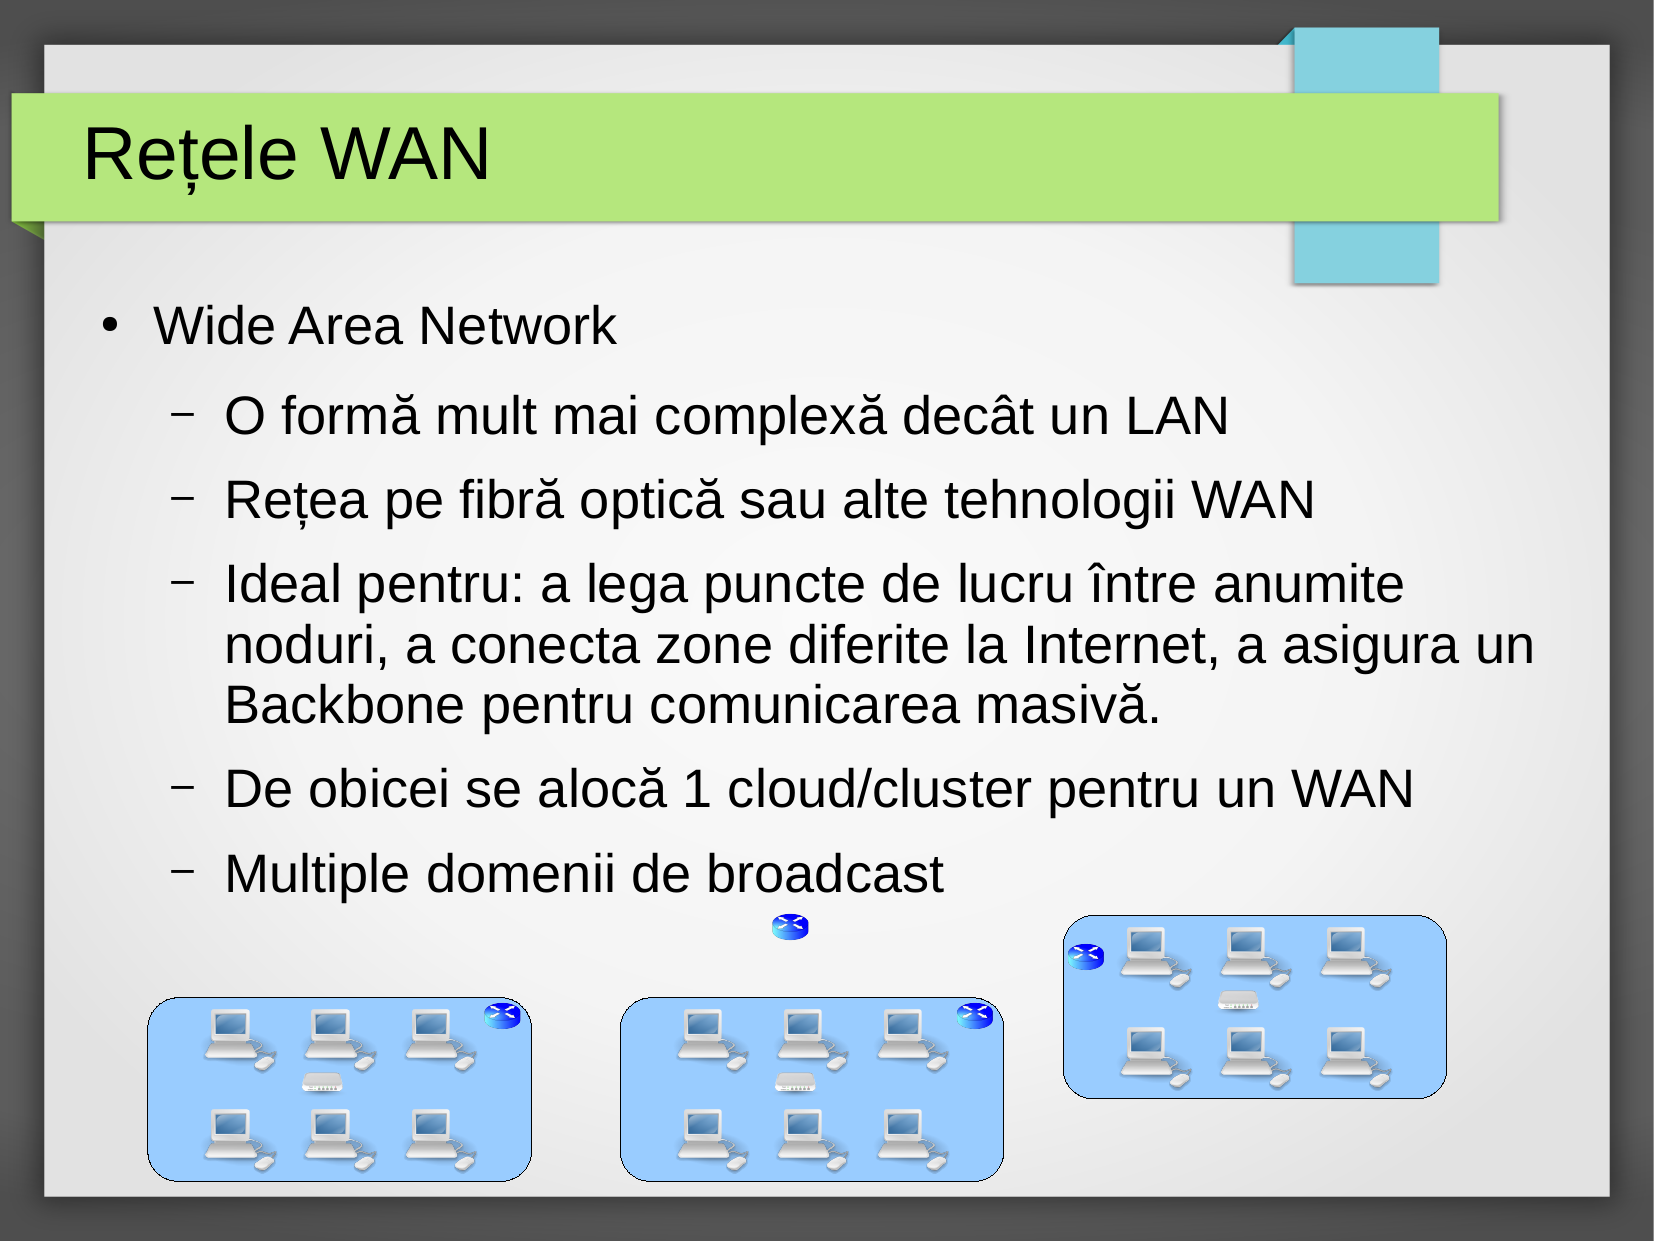

# Rețele WAN
Wide Area Network
O formă mult mai complexă decât un LAN
Rețea pe fibră optică sau alte tehnologii WAN
Ideal pentru: a lega puncte de lucru între anumite noduri, a conecta zone diferite la Internet, a asigura un Backbone pentru comunicarea masivă.
De obicei se alocă 1 cloud/cluster pentru un WAN
Multiple domenii de broadcast